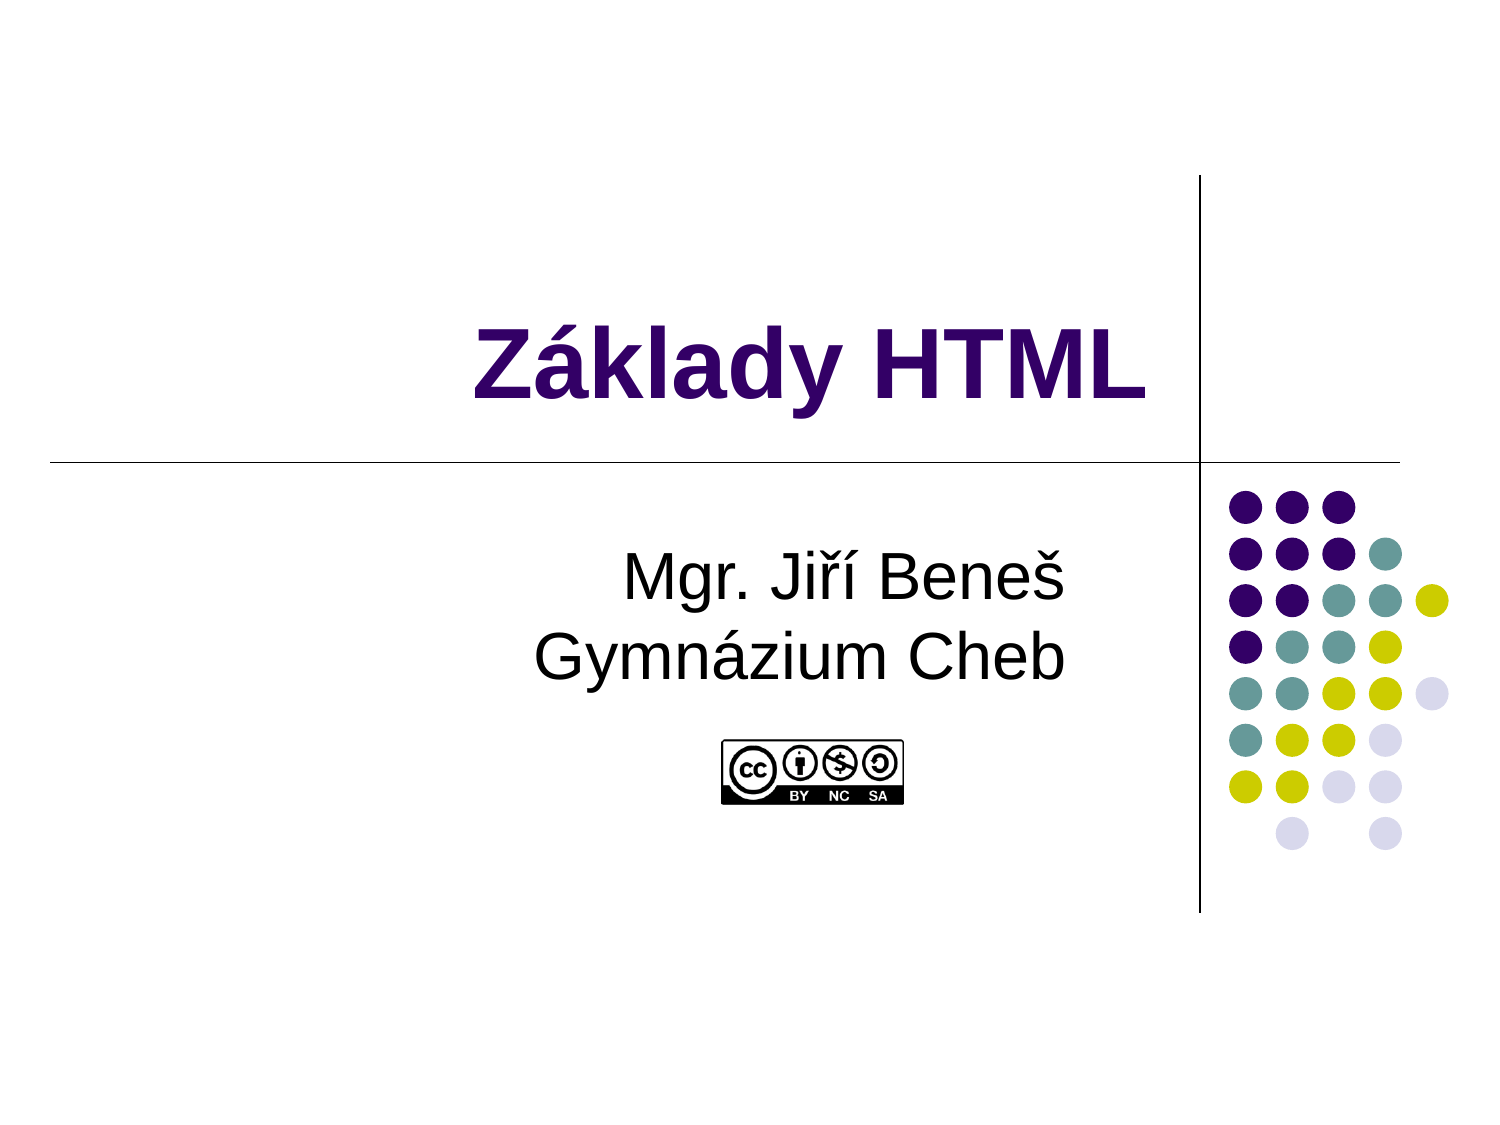

# Základy HTML
Mgr. Jiří Beneš Gymnázium Cheb